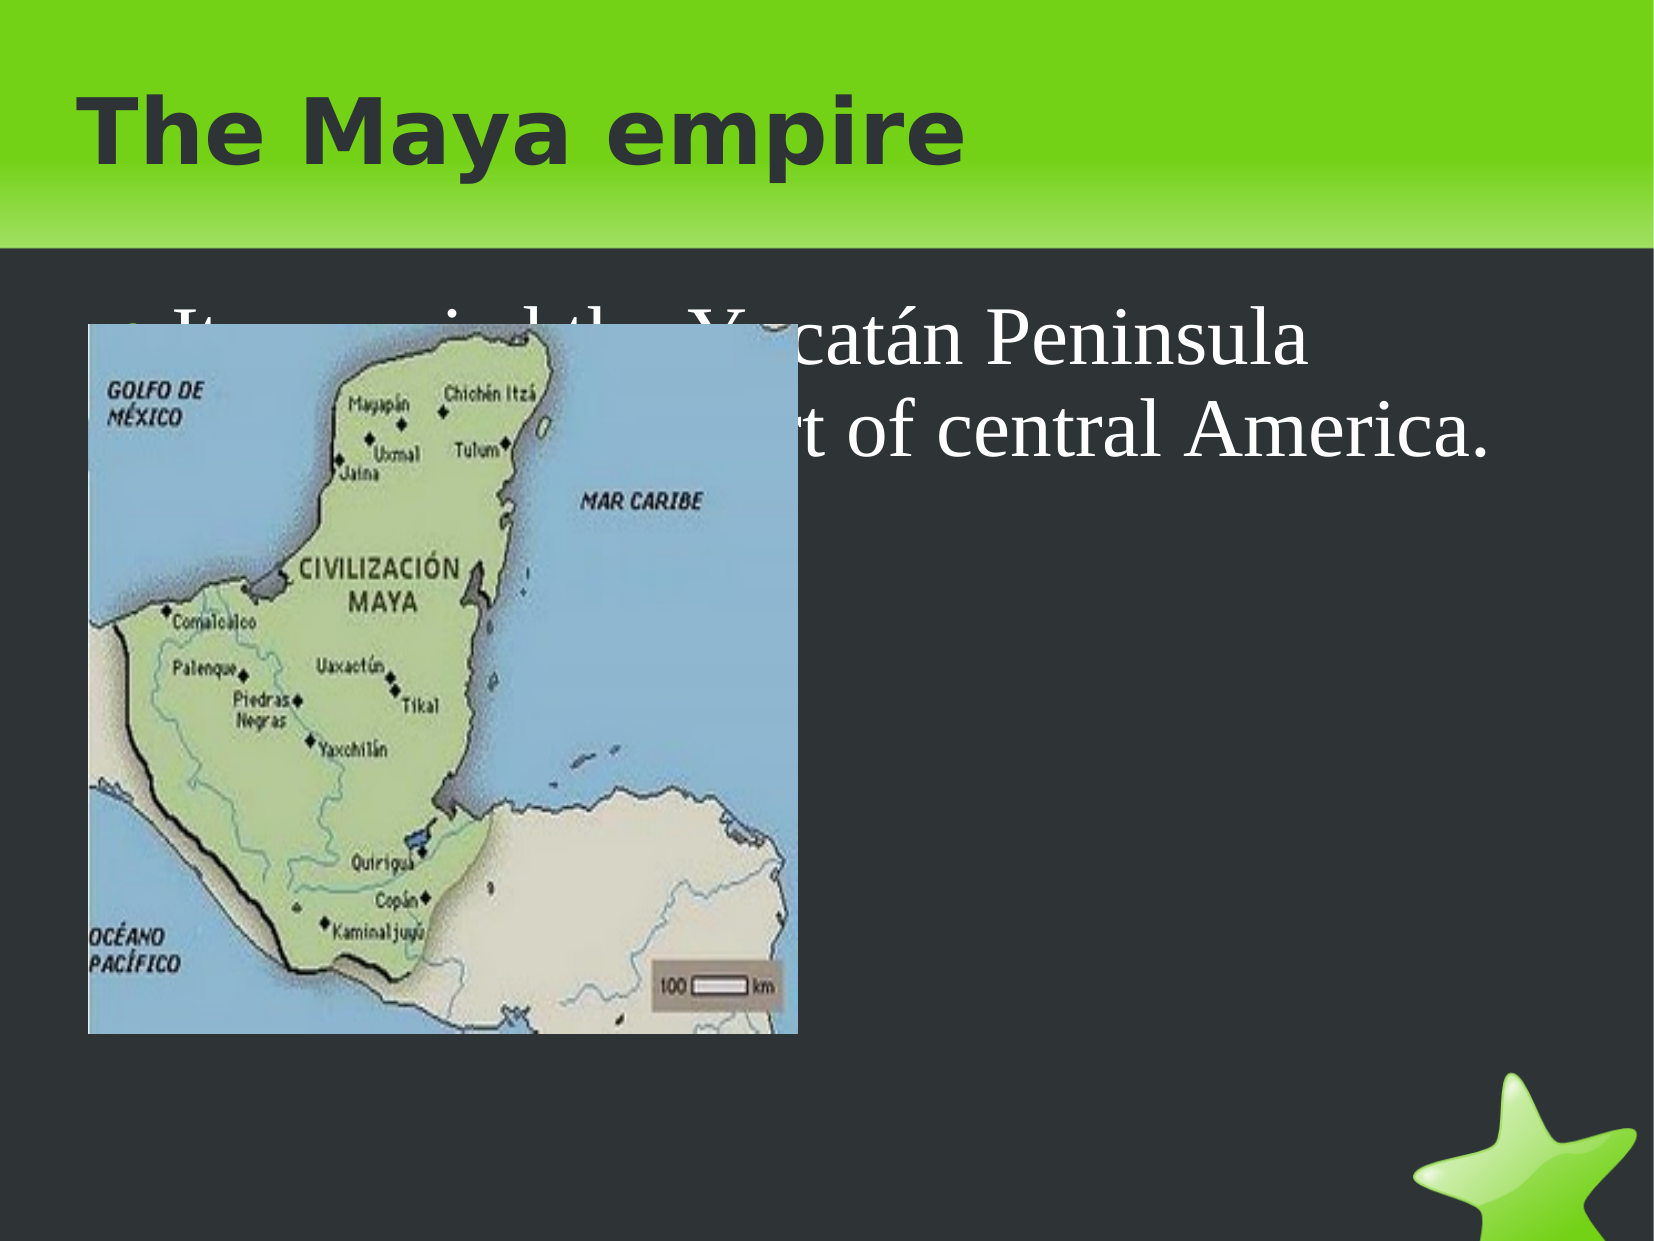

# The Maya empire
It occupied the Yucatán Peninsula (Mexico) and part of central America.